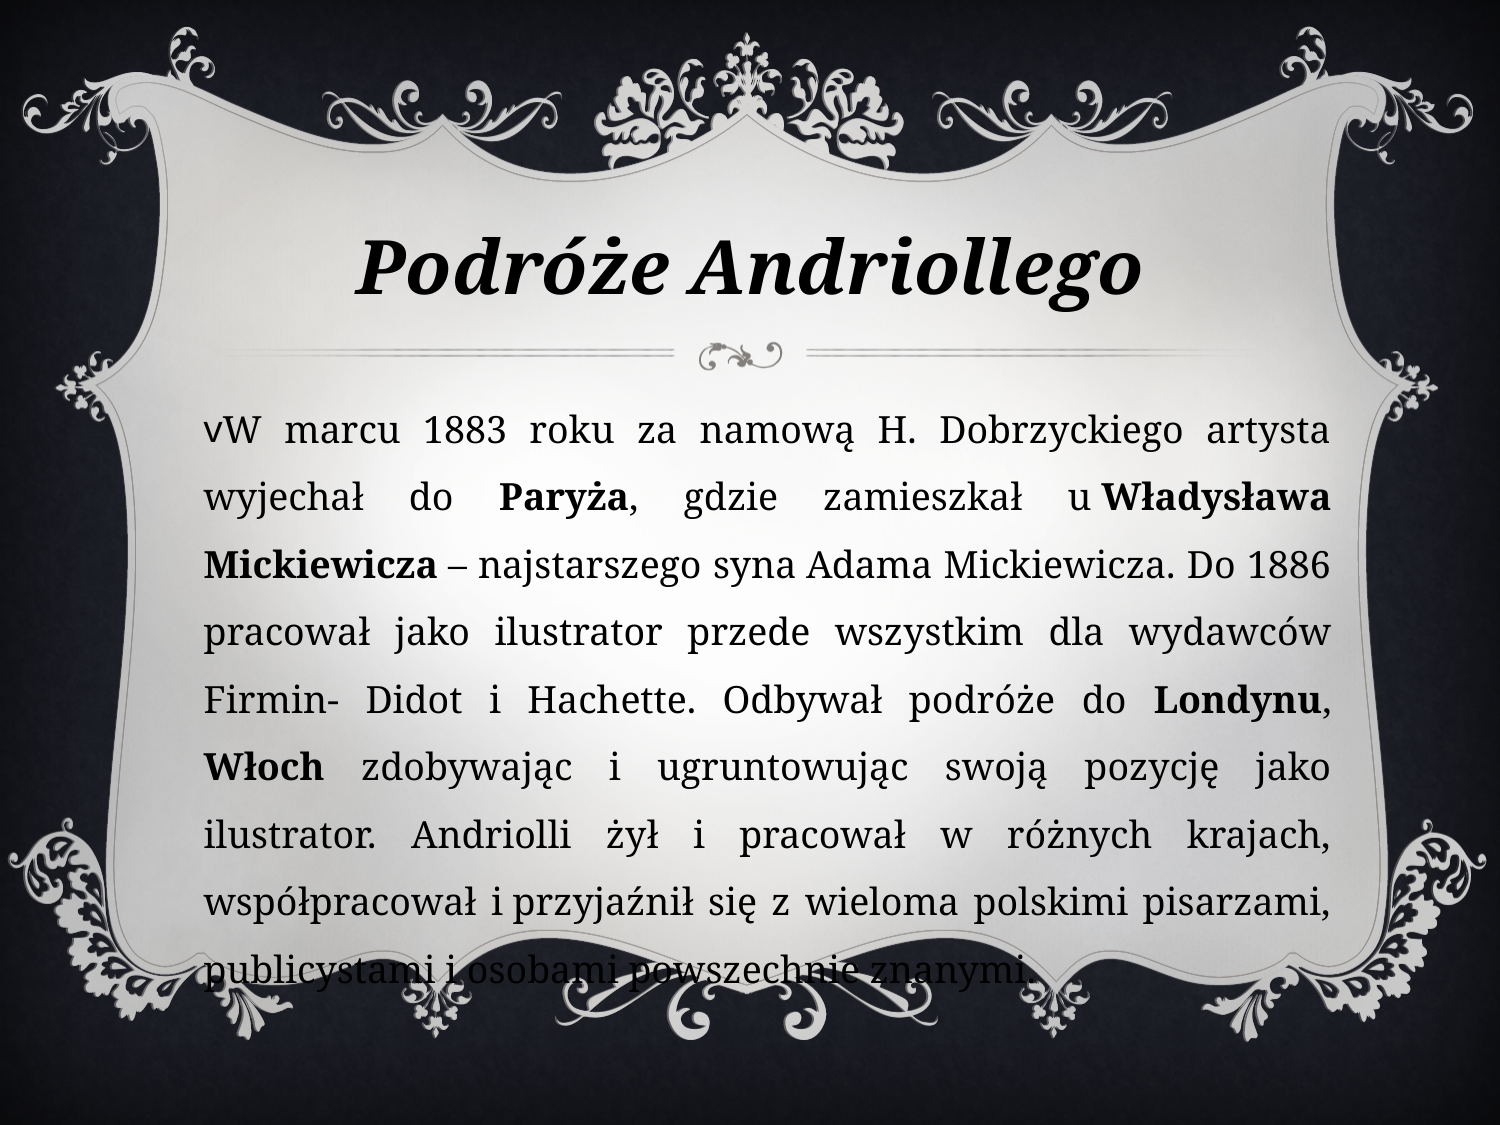

# Podróże Andriollego
W marcu 1883 roku za namową H. Dobrzyckiego artysta wyjechał do Paryża, gdzie zamieszkał u Władysława Mickiewicza – najstarszego syna Adama Mickiewicza. Do 1886 pracował jako ilustrator przede wszystkim dla wydawców Firmin- Didot i Hachette. Odbywał podróże do Londynu, Włoch zdobywając i ugruntowując swoją pozycję jako ilustrator. Andriolli żył i pracował w różnych krajach, współpracował i przyjaźnił się z wieloma polskimi pisarzami, publicystami i osobami powszechnie znanymi.